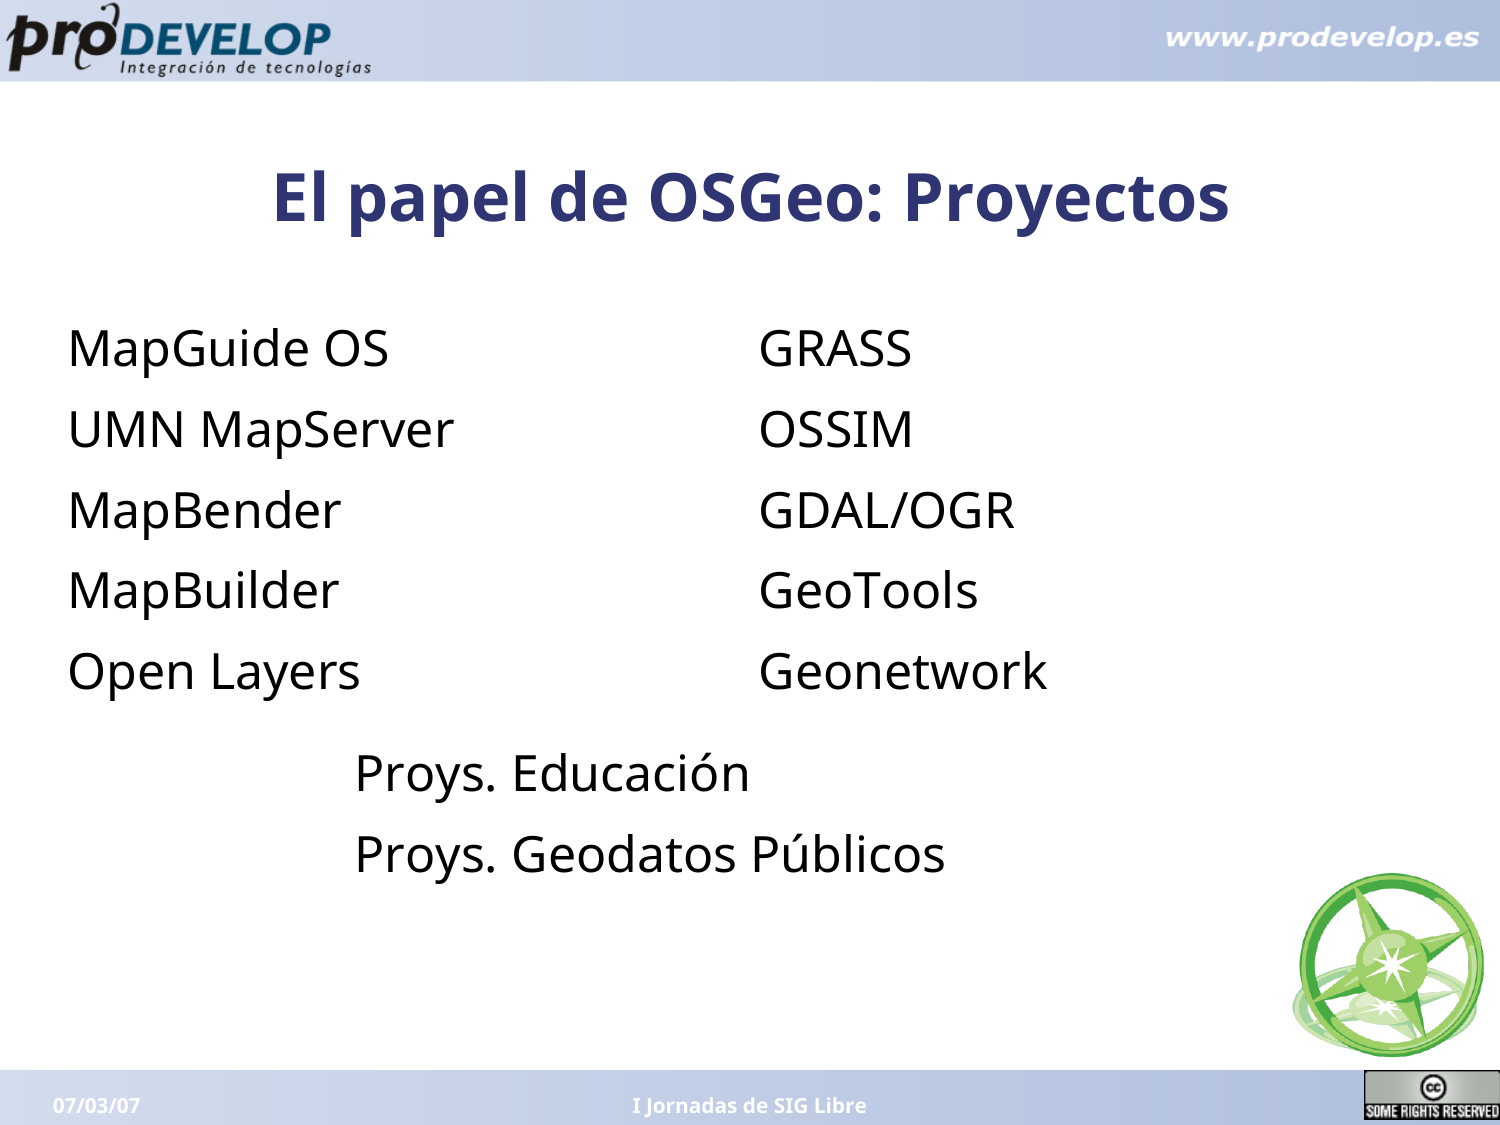

# El papel de OSGeo: Proyectos
MapGuide OS
UMN MapServer
MapBender
MapBuilder
Open Layers
GRASS
OSSIM
GDAL/OGR
GeoTools
Geonetwork
Proys. Educación
Proys. Geodatos Públicos
25/10/2006
31
Plan Difusión Interna gvSIG v. 2.0